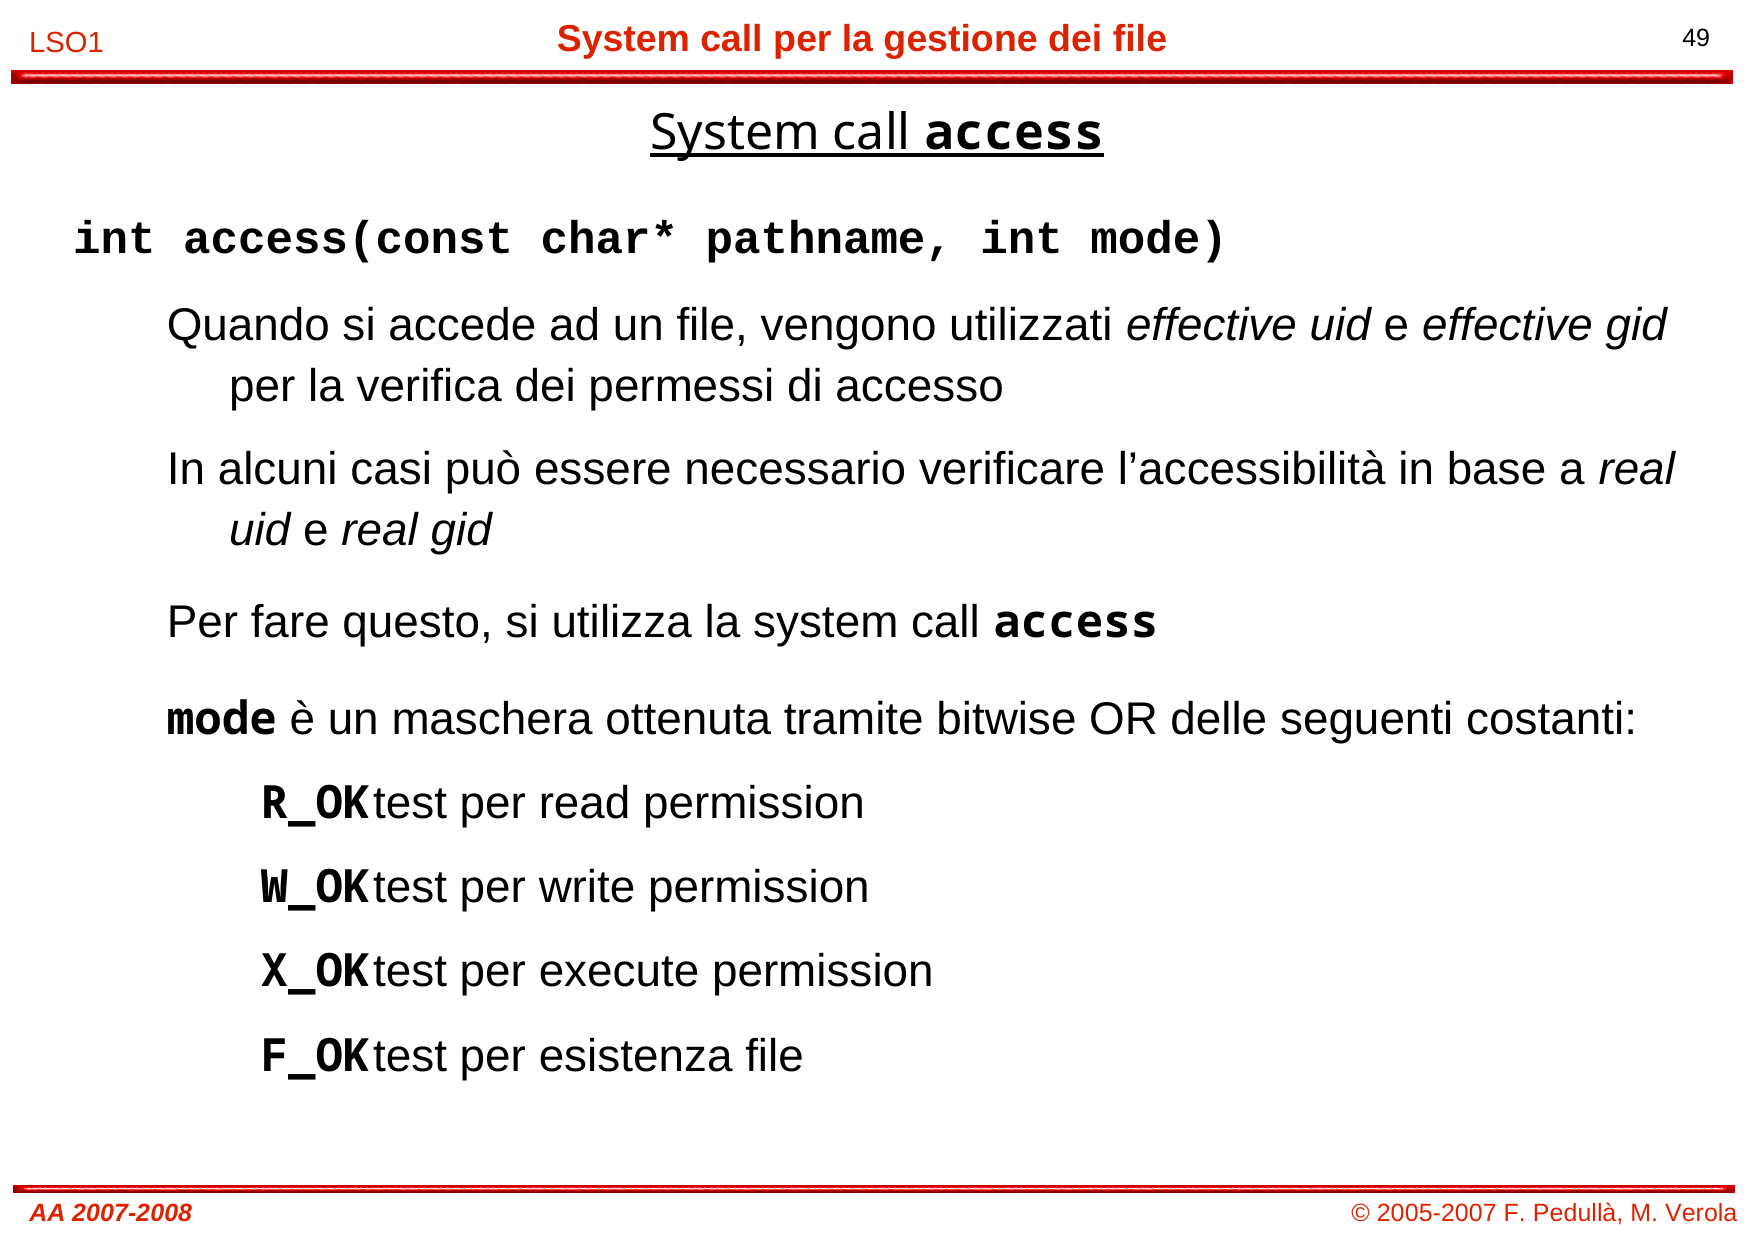

System call access
# int access(const char* pathname, int mode)
Quando si accede ad un file, vengono utilizzati effective uid e effective gid per la verifica dei permessi di accesso
In alcuni casi può essere necessario verificare l’accessibilità in base a real uid e real gid
Per fare questo, si utilizza la system call access
mode è un maschera ottenuta tramite bitwise OR delle seguenti costanti:
R_OK	test per read permission
W_OK	test per write permission
X_OK	test per execute permission
F_OK	test per esistenza file